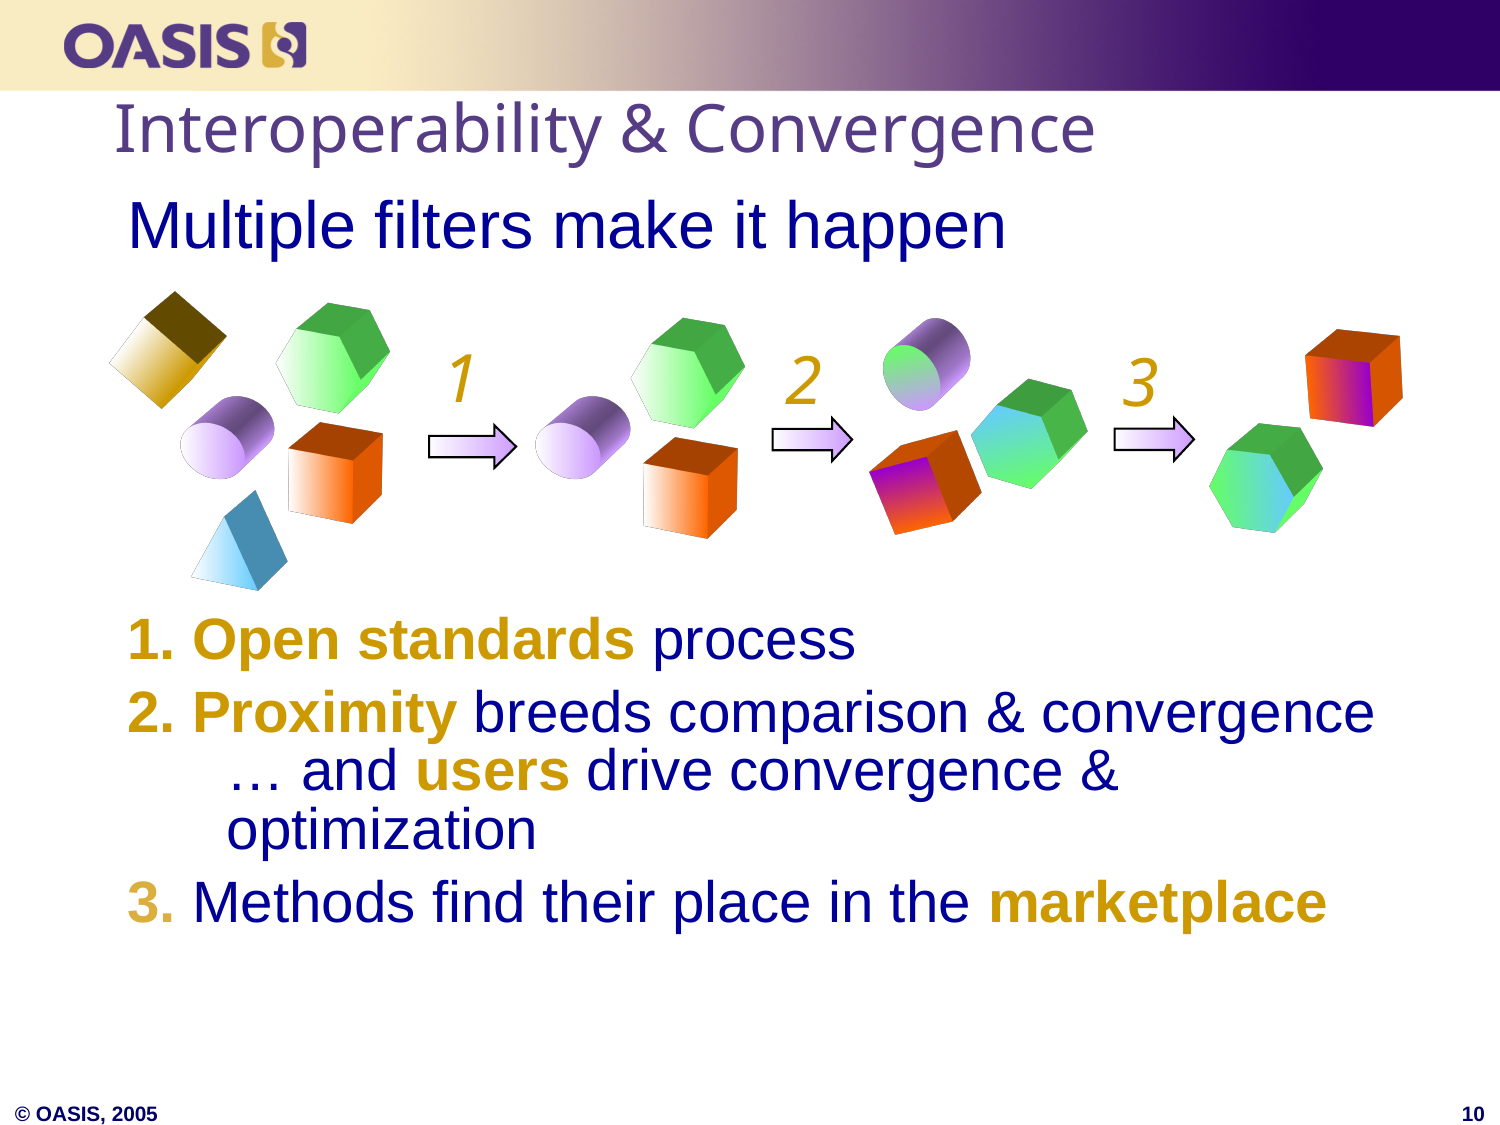

# Interoperability & Convergence
Multiple filters make it happen
1. Open standards process
2. Proximity breeds comparison & convergence … and users drive convergence & optimization
3. Methods find their place in the marketplace
1
2
3
© OASIS, 2005
10